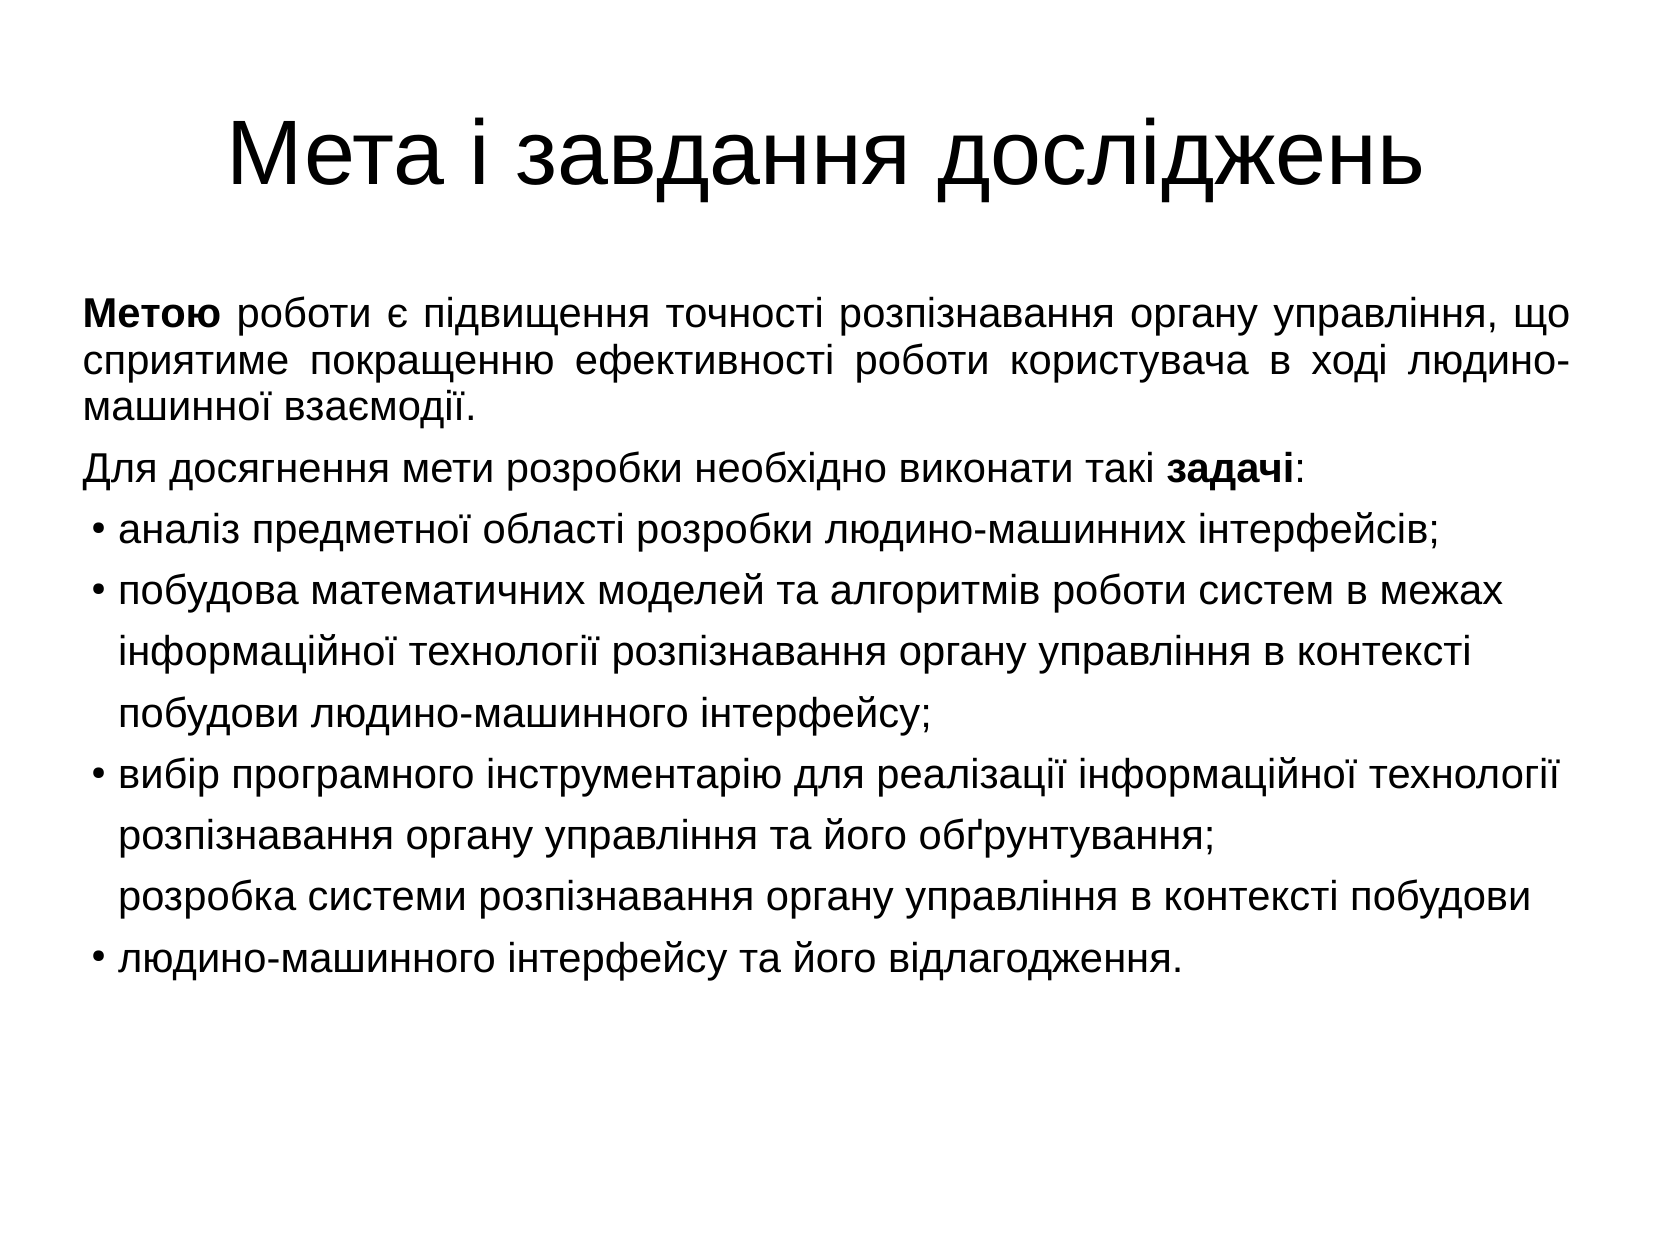

# Мета і завдання досліджень
Метою роботи є підвищення точності розпізнавання органу управління, що сприятиме покращенню ефективності роботи користувача в ході людино-машинної взаємодії.
Для досягнення мети розробки необхідно виконати такі задачі:
аналіз предметної області розробки людино-машинних інтерфейсів;
побудова математичних моделей та алгоритмів роботи систем в межах
інформаційної технології розпізнавання органу управління в контексті
побудови людино-машинного інтерфейсу;
вибір програмного інструментарію для реалізації інформаційної технології
розпізнавання органу управління та його обґрунтування;
розробка системи розпізнавання органу управління в контексті побудови
людино-машинного інтерфейсу та його відлагодження.